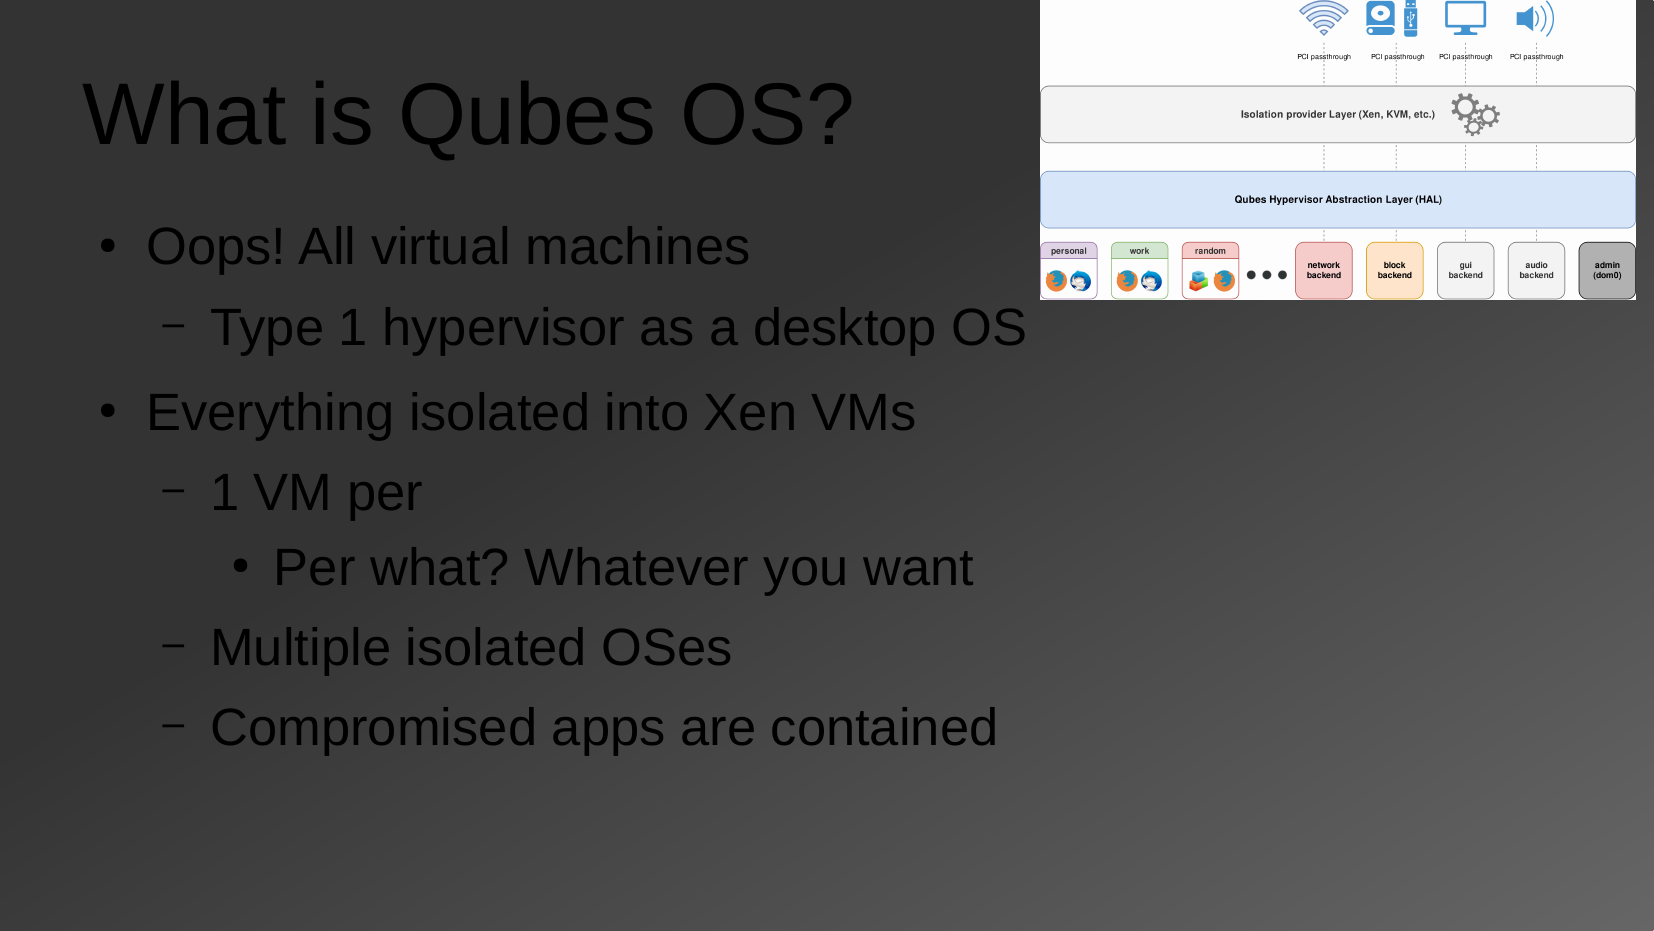

# What is Qubes OS?
Oops! All virtual machines
Type 1 hypervisor as a desktop OS
Everything isolated into Xen VMs
1 VM per
Per what? Whatever you want
Multiple isolated OSes
Compromised apps are contained